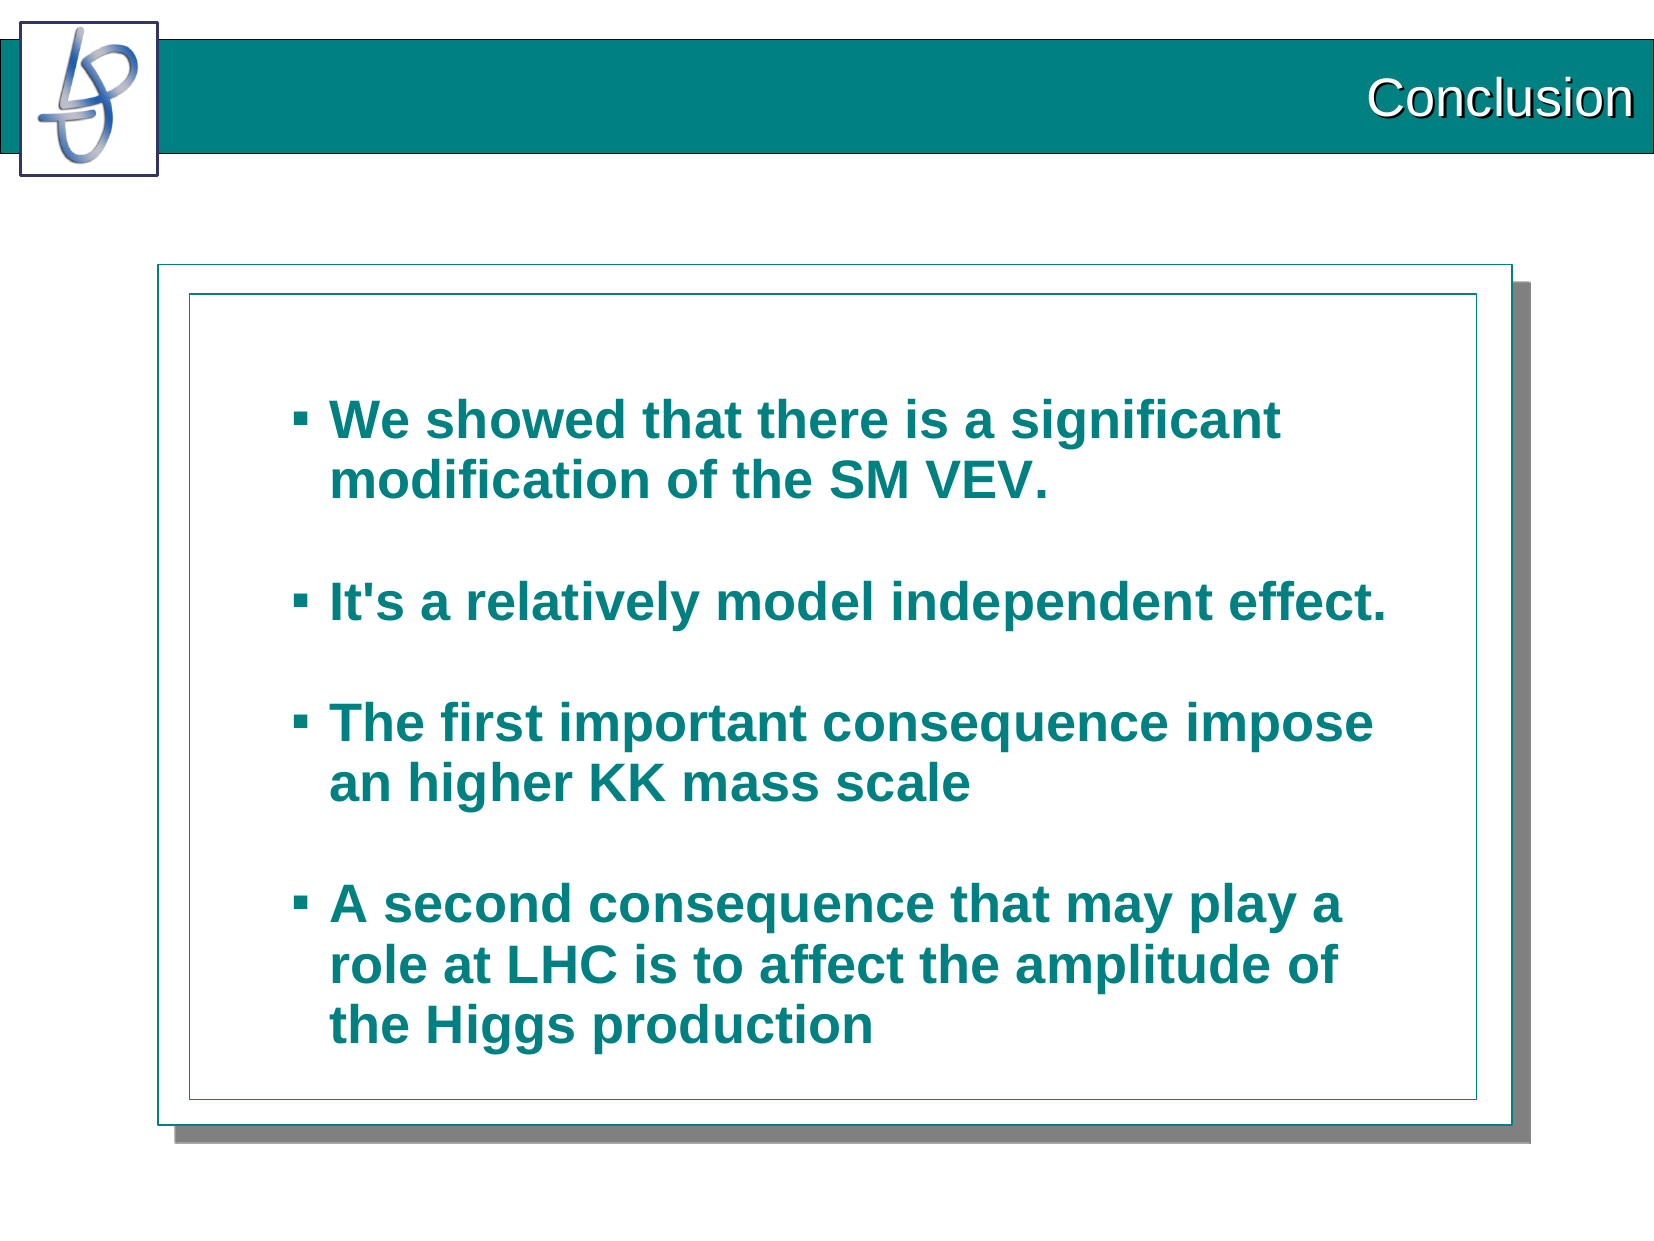

Conclusion
We showed that there is a significant modification of the SM VEV.
It's a relatively model independent effect.
The first important consequence impose an higher KK mass scale
A second consequence that may play a role at LHC is to affect the amplitude of the Higgs production